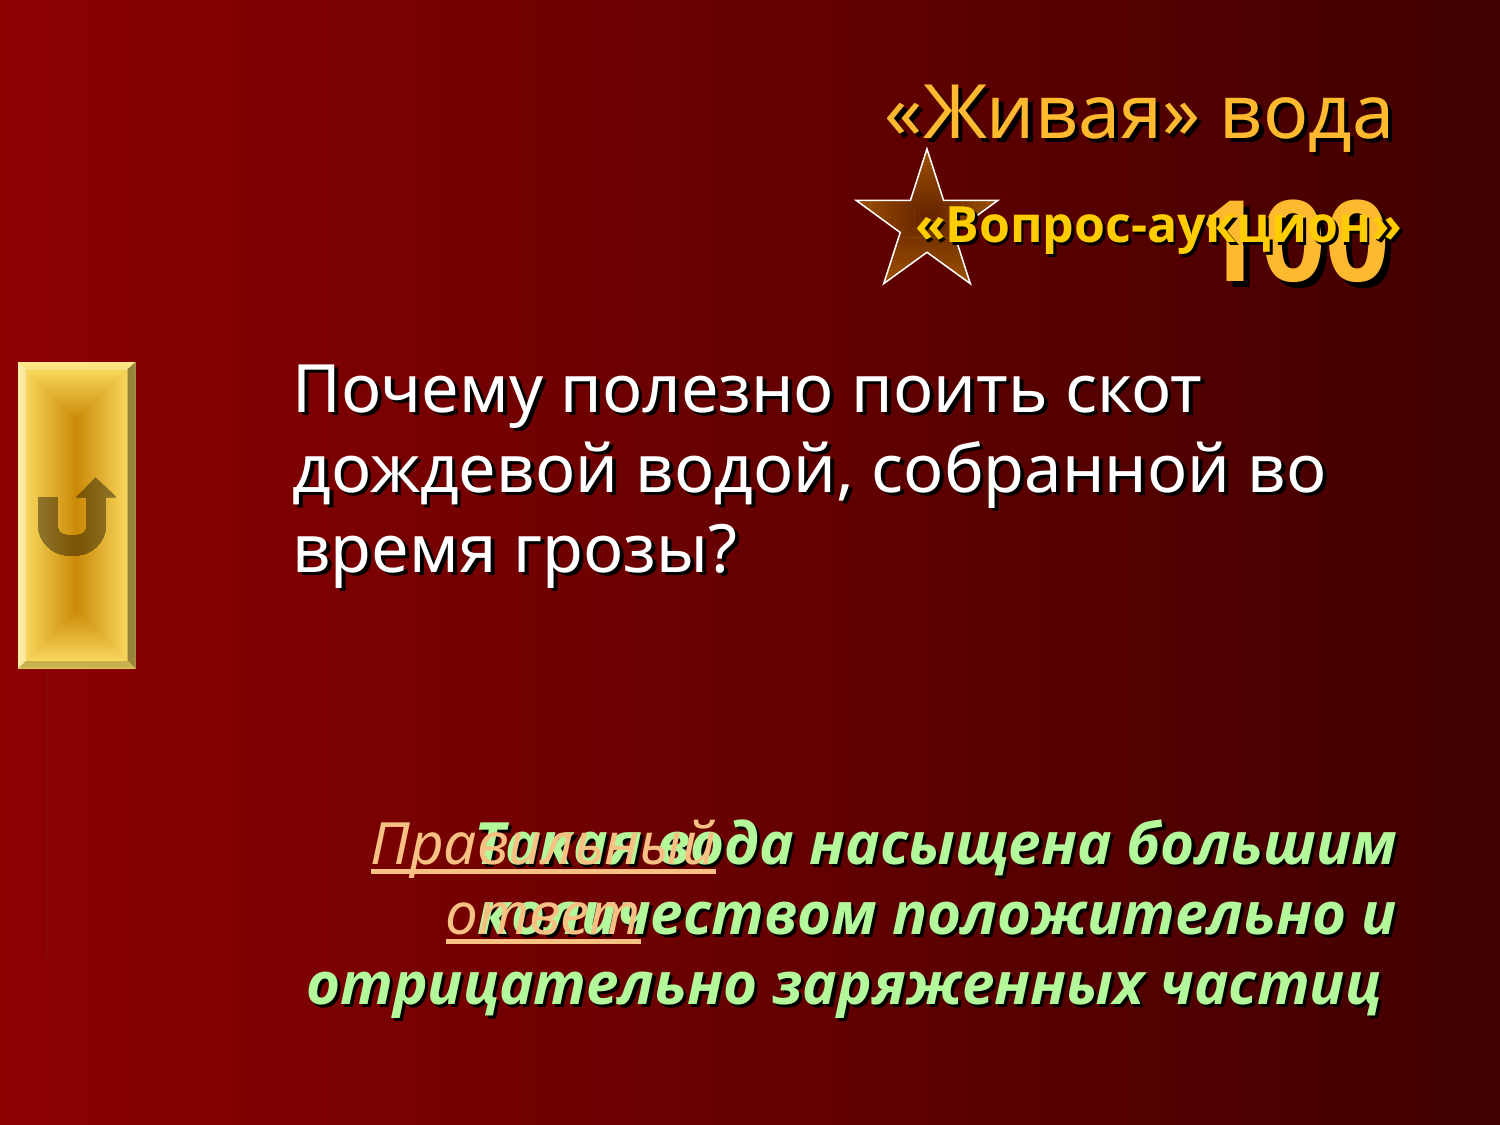

# «Живая» вода
«Вопрос-аукцион»
100
Почему полезно поить скот дождевой водой, собранной во время грозы?
Такая вода насыщена большим количеством положительно и отрицательно заряженных частиц
Правильный ответ